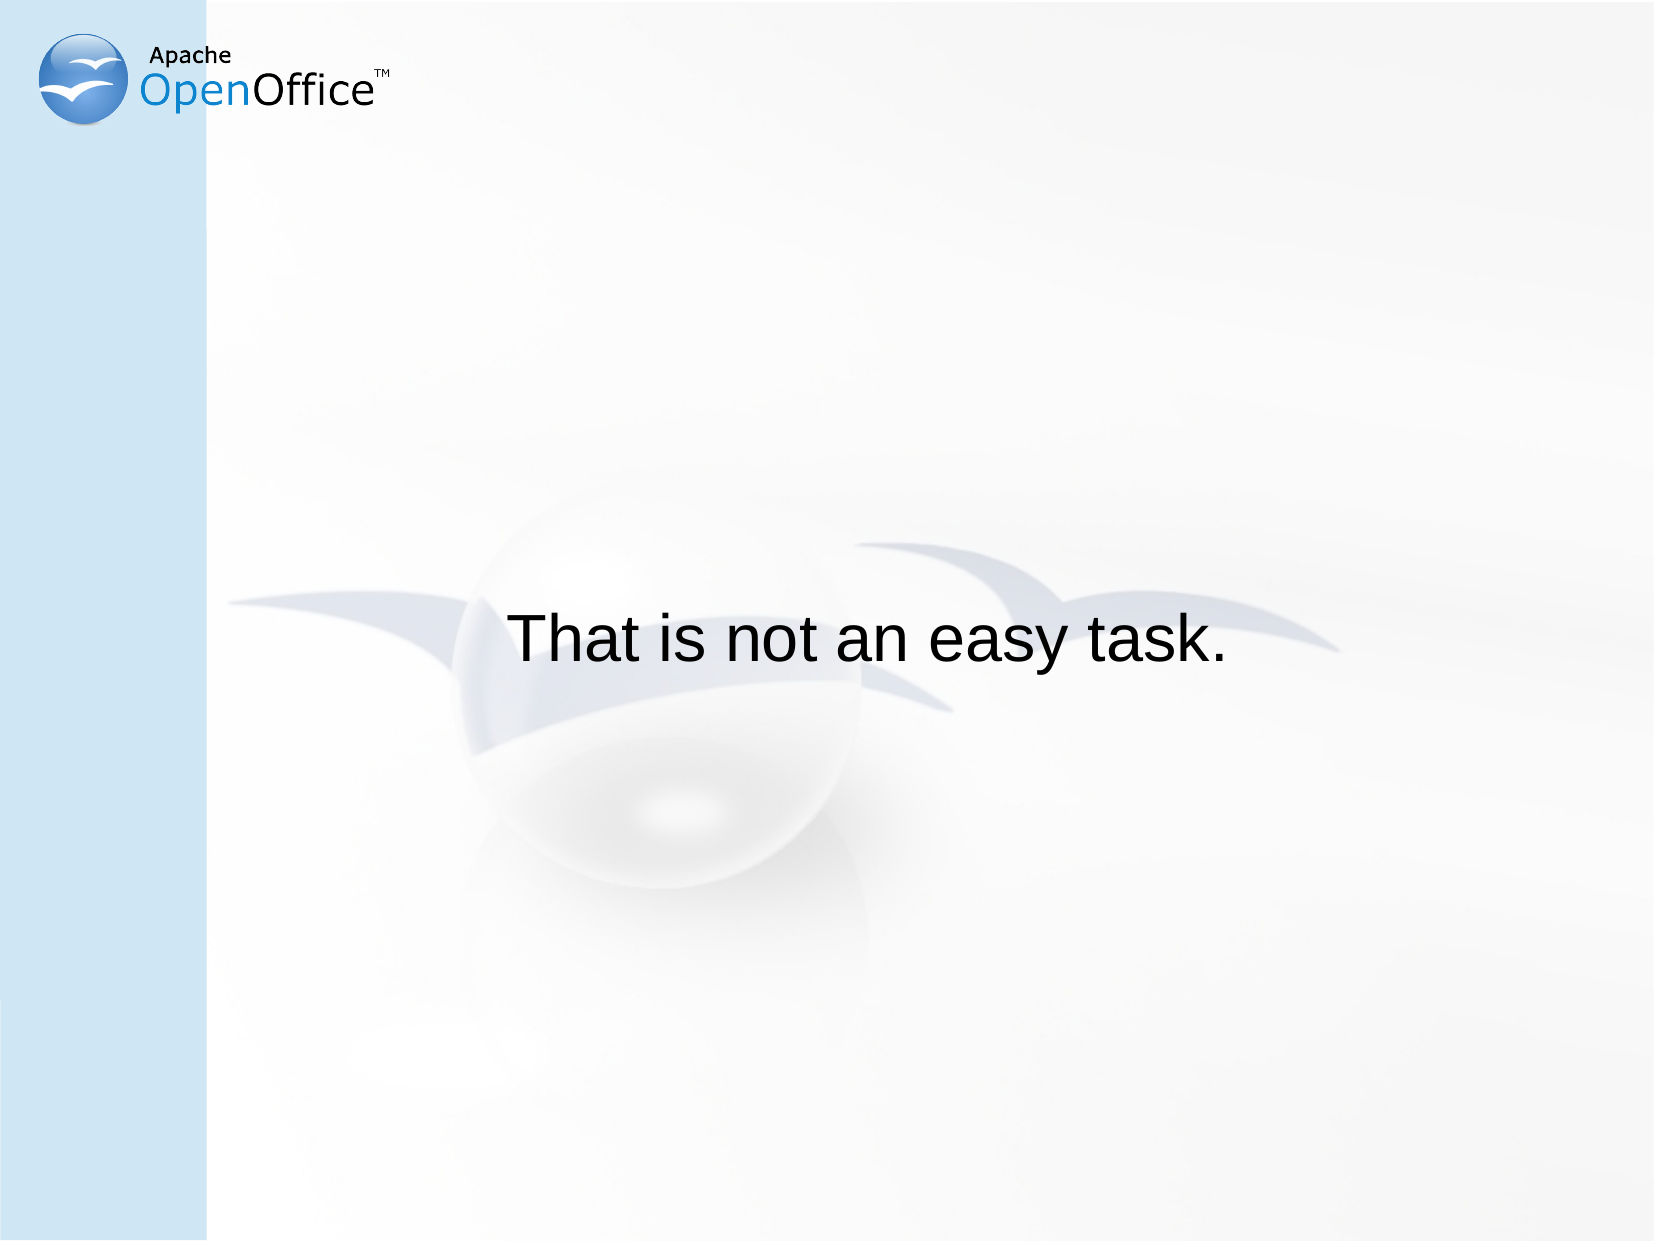

# That is not an easy task.